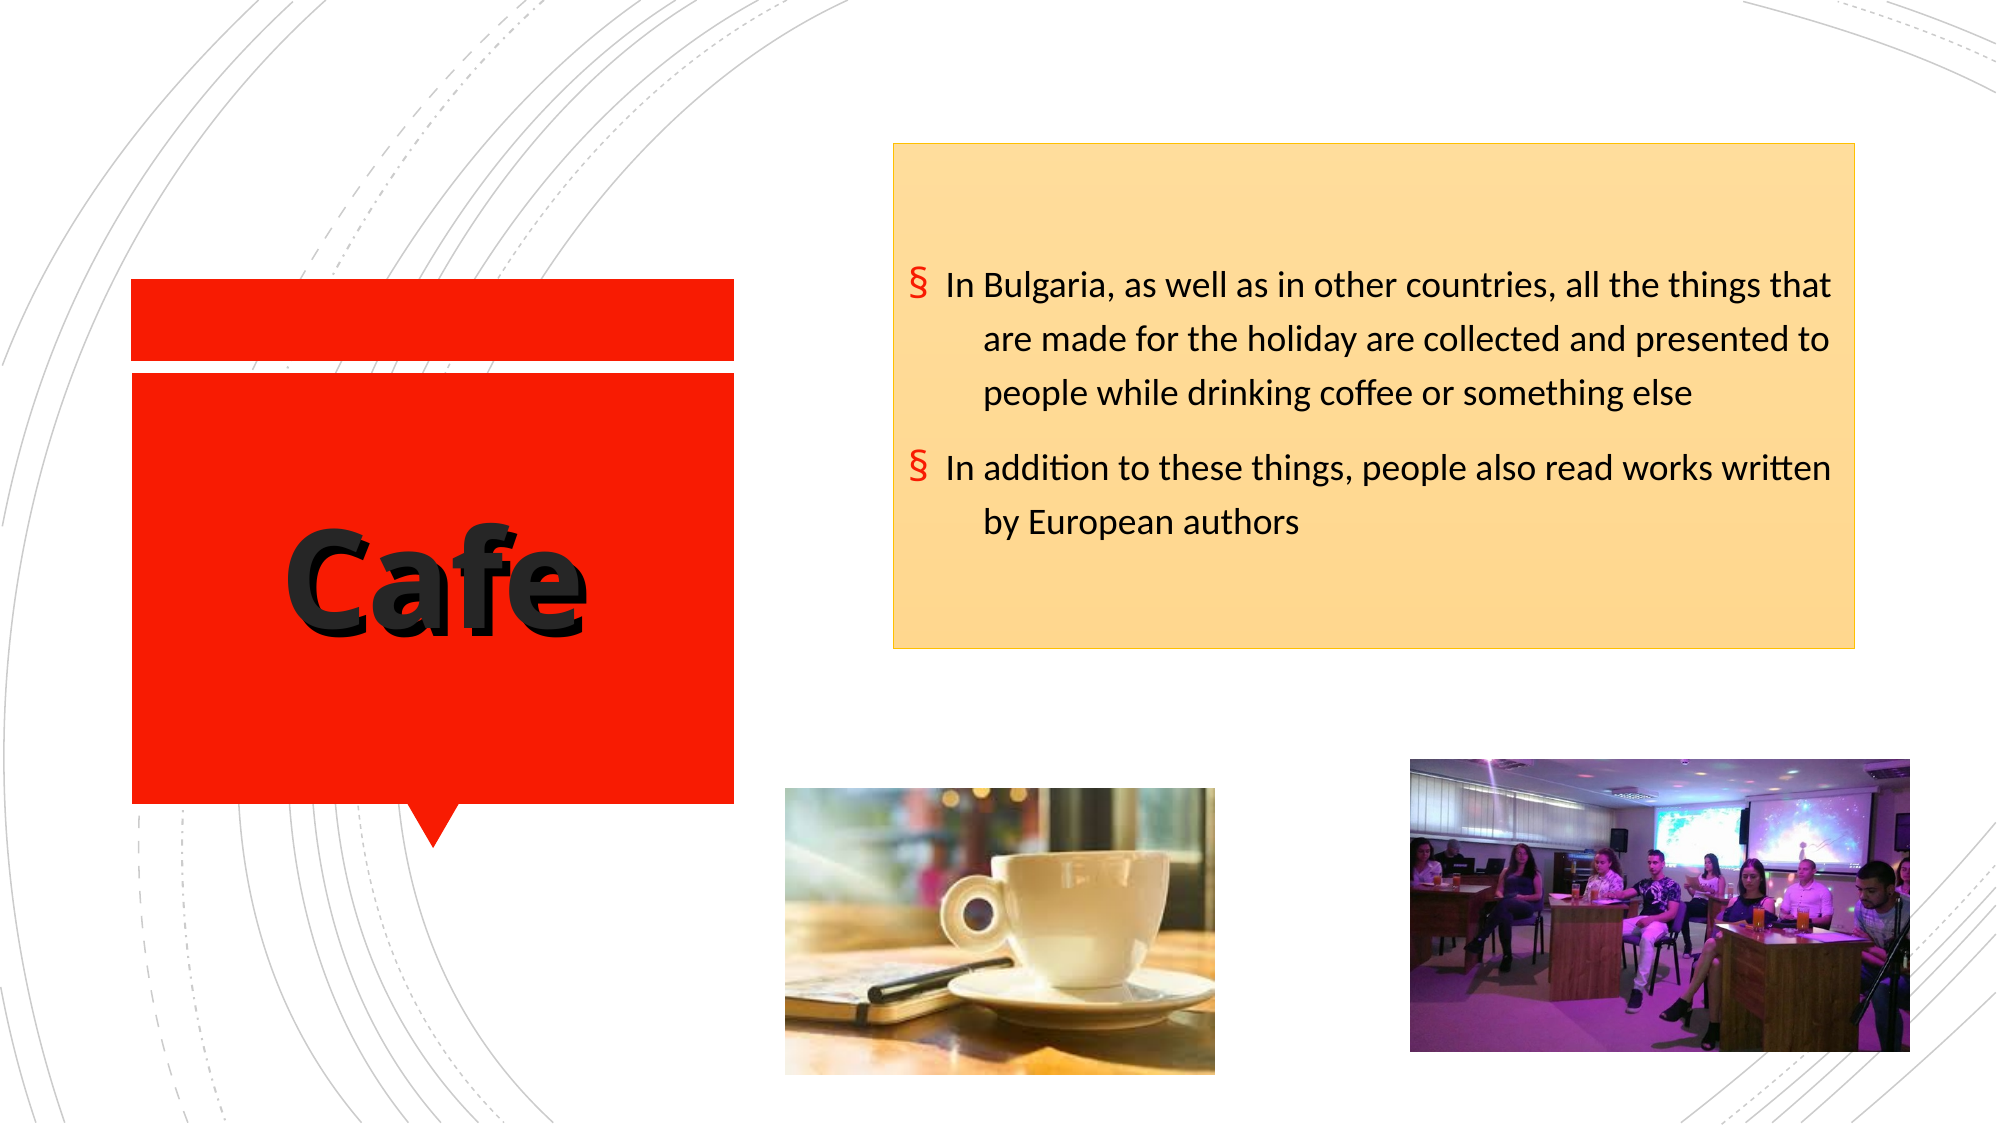

In Bulgaria, as well as in other countries, all the things that are made for the holiday are collected and presented to people while drinking coffee or something else
In addition to these things, people also read works written by European authors
# Cafe